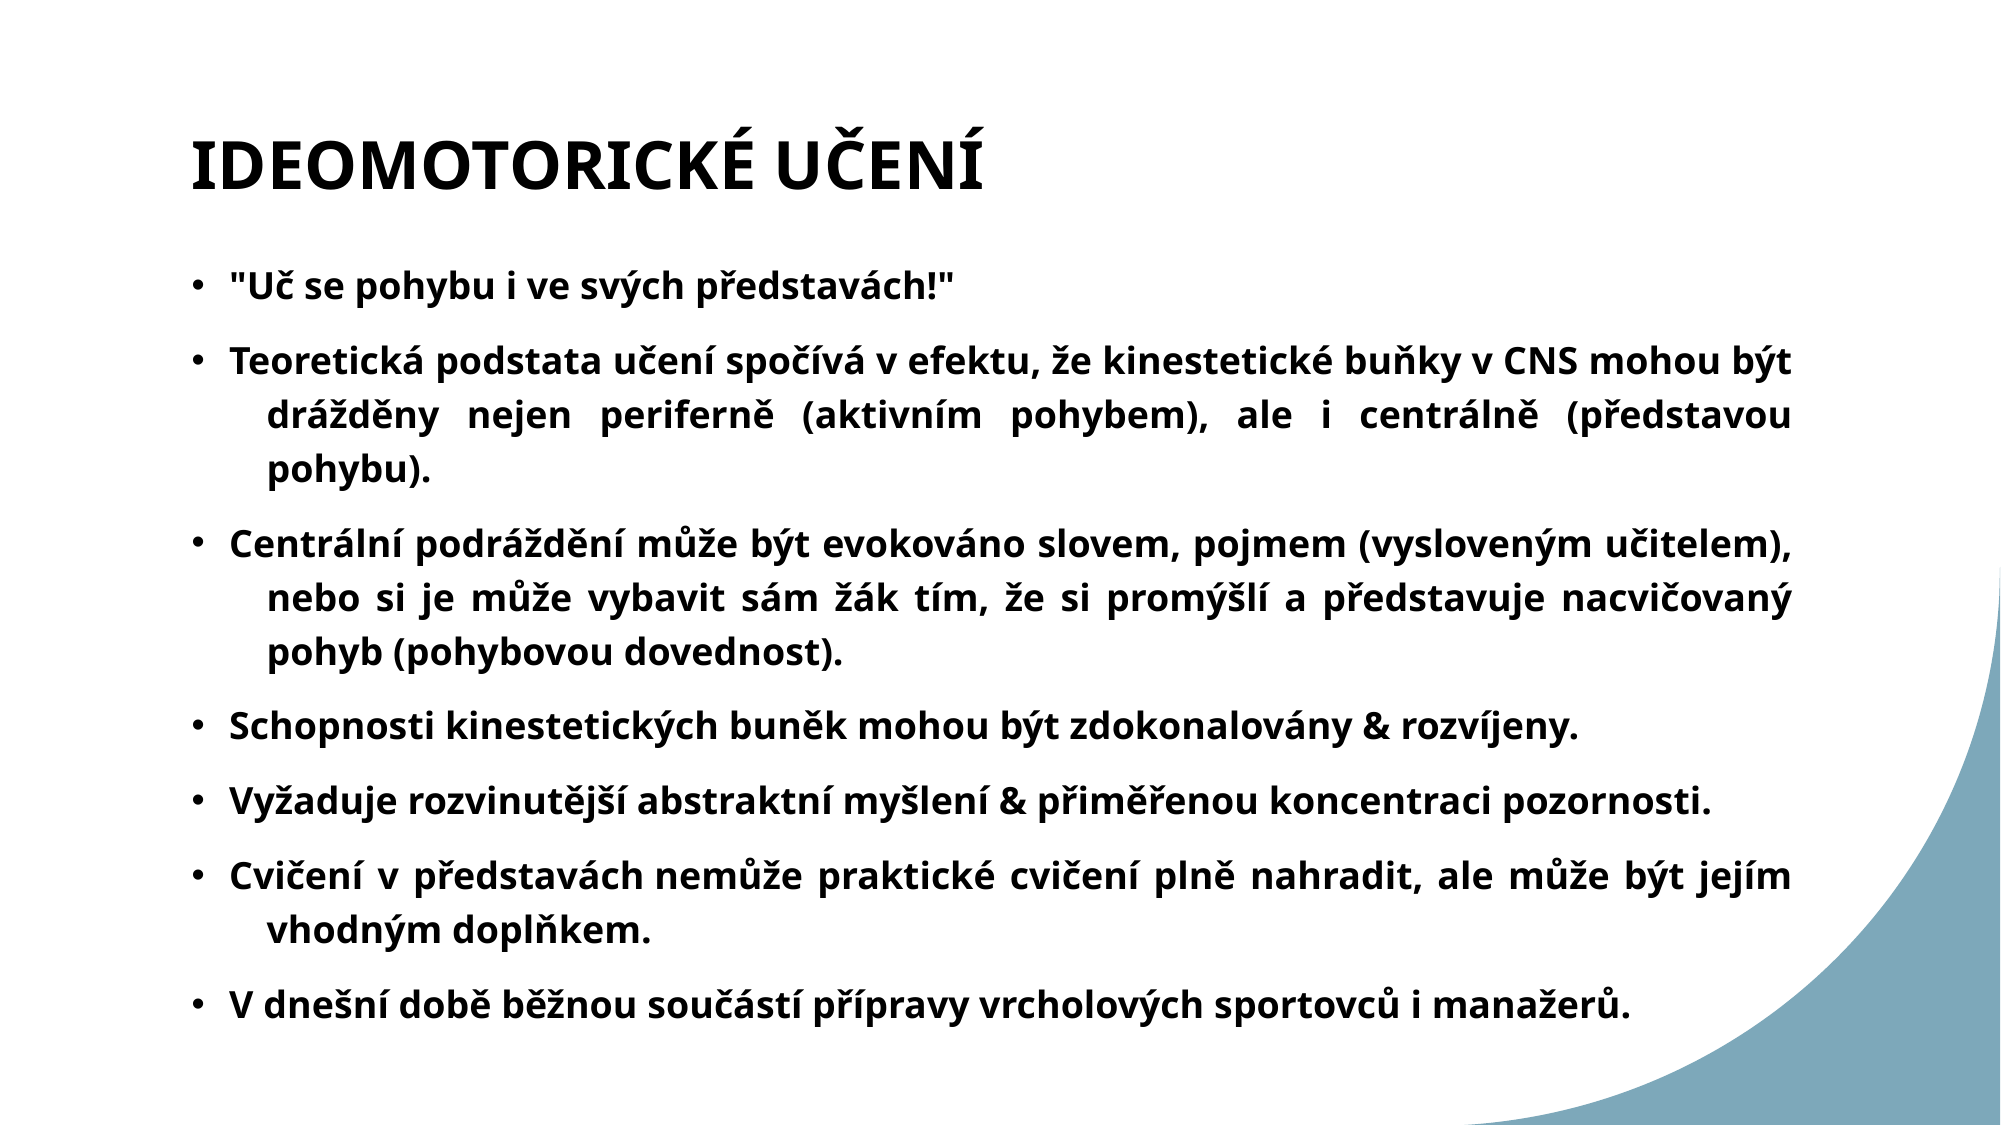

# IDEOMOTORICKÉ UČENÍ
"Uč se pohybu i ve svých představách!"
Teoretická podstata učení spočívá v efektu, že kinestetické buňky v CNS mohou být drážděny nejen periferně (aktivním pohybem), ale i centrálně (představou pohybu).
Centrální podráždění může být evokováno slovem, pojmem (vysloveným učitelem), nebo si je může vybavit sám žák tím, že si promýšlí a představuje nacvičovaný pohyb (pohybovou dovednost).
Schopnosti kinestetických buněk mohou být zdokonalovány & rozvíjeny.
Vyžaduje rozvinutější abstraktní myšlení & přiměřenou koncentraci pozornosti.
Cvičení v představách nemůže praktické cvičení plně nahradit, ale může být jejím vhodným doplňkem.
V dnešní době běžnou součástí přípravy vrcholových sportovců i manažerů.